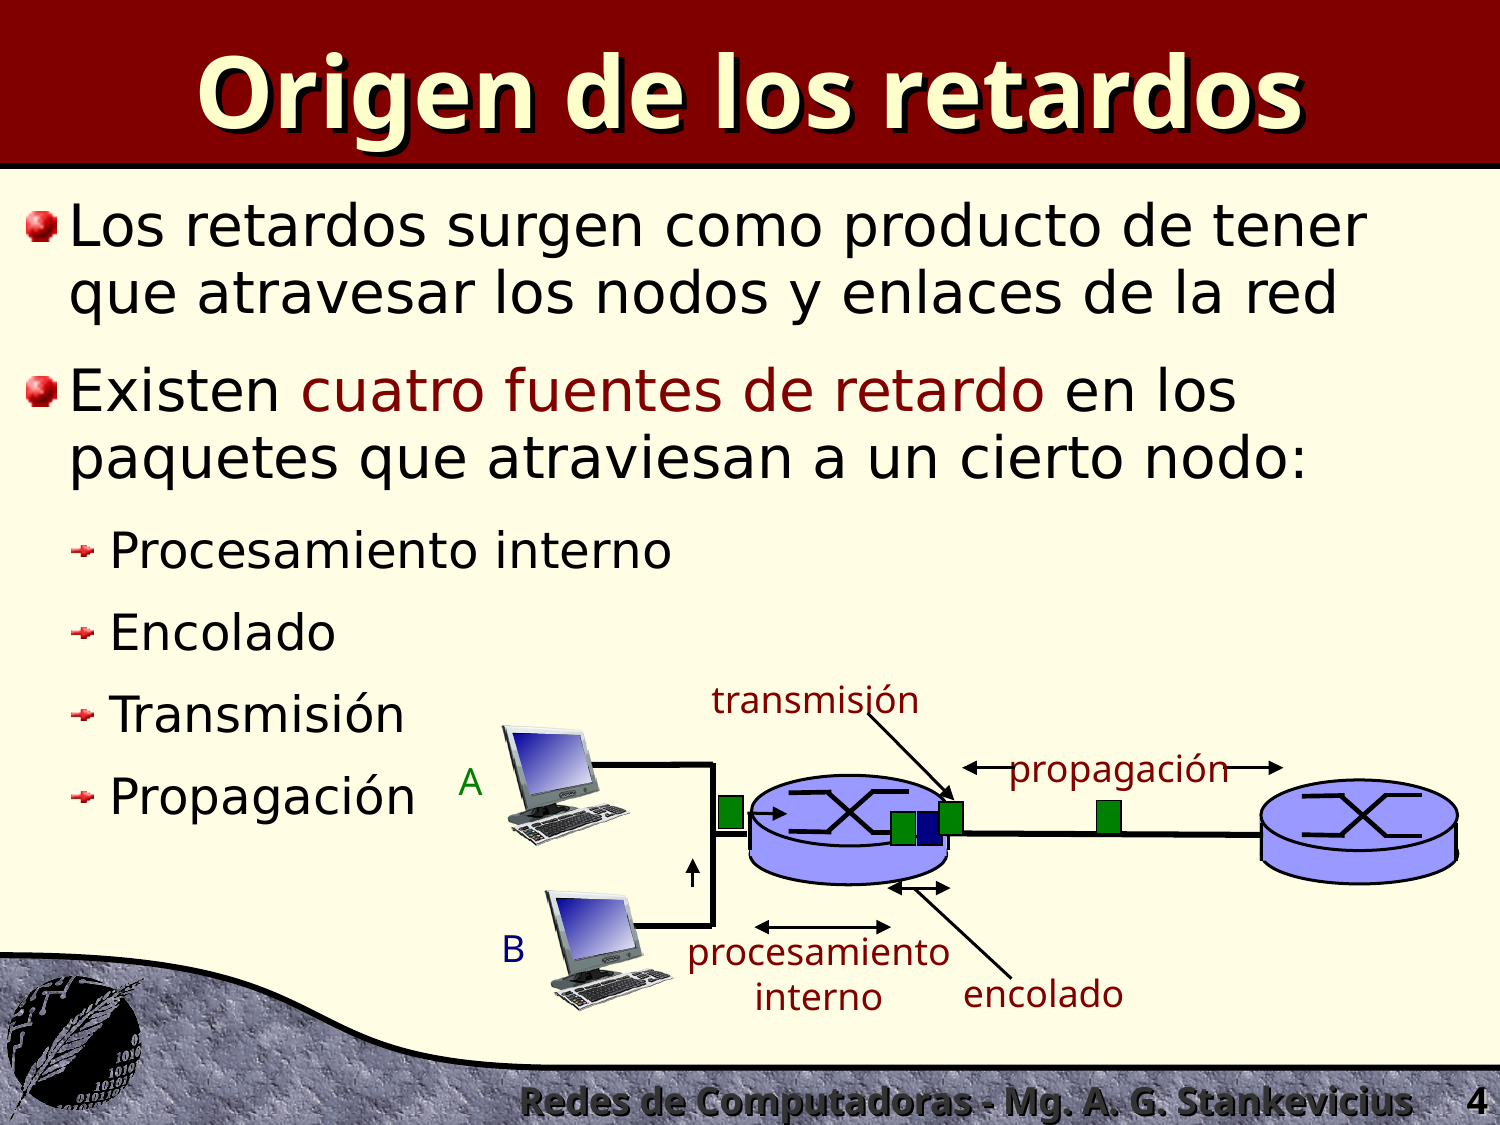

# Origen de los retardos
Los retardos surgen como producto de tener que atravesar los nodos y enlaces de la red
Existen cuatro fuentes de retardo en los paquetes que atraviesan a un cierto nodo:
Procesamiento interno
Encolado
Transmisión
Propagación
transmisión
propagación
A
B
procesamiento
interno
encolado
4